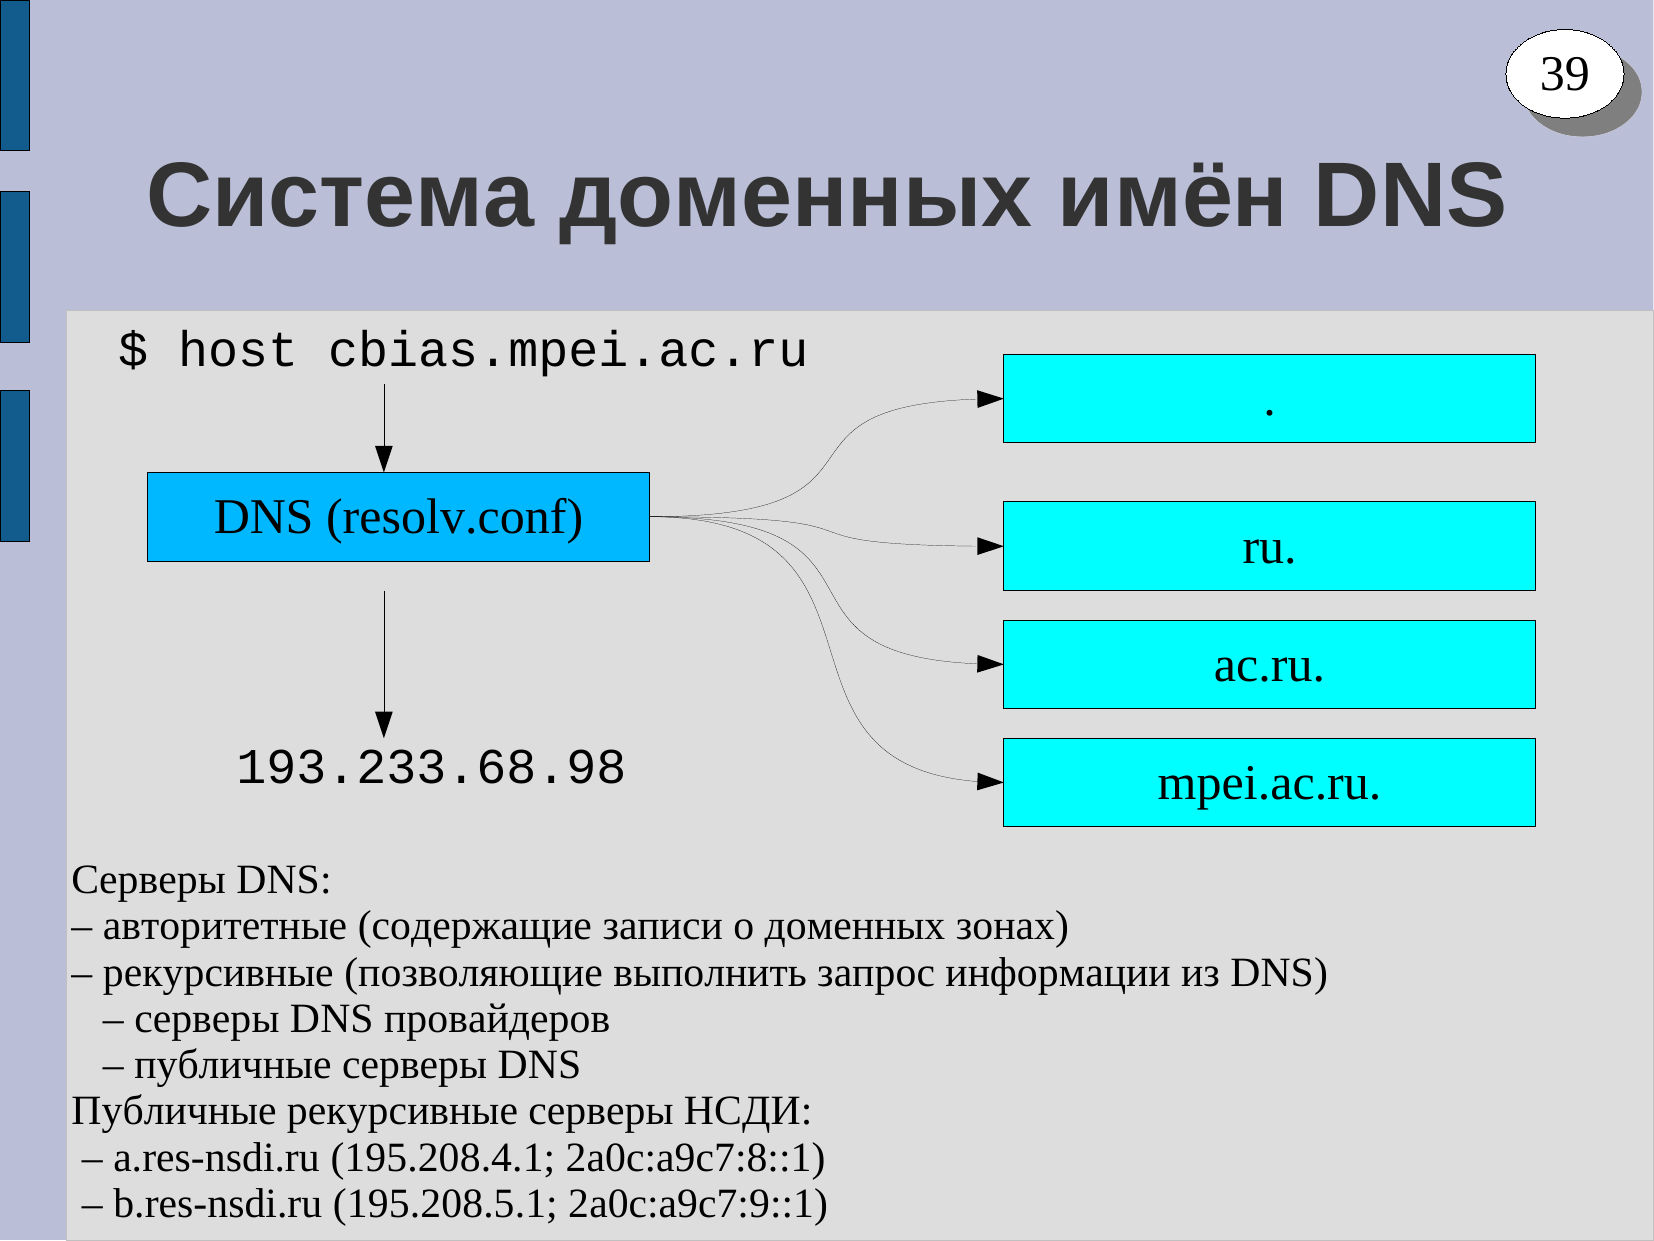

39
# Система доменных имён DNS
$ host cbias.mpei.ac.ru
.
DNS (resolv.conf)
ru.
ac.ru.
mpei.ac.ru.
193.233.68.98
Серверы DNS:
– авторитетные (содержащие записи о доменных зонах)
– рекурсивные (позволяющие выполнить запрос информации из DNS)
 – серверы DNS провайдеров
 – публичные серверы DNS
Публичные рекурсивные серверы НСДИ:
 – a.res-nsdi.ru (195.208.4.1; 2a0c:a9c7:8::1)
 – b.res-nsdi.ru (195.208.5.1; 2a0c:a9c7:9::1)